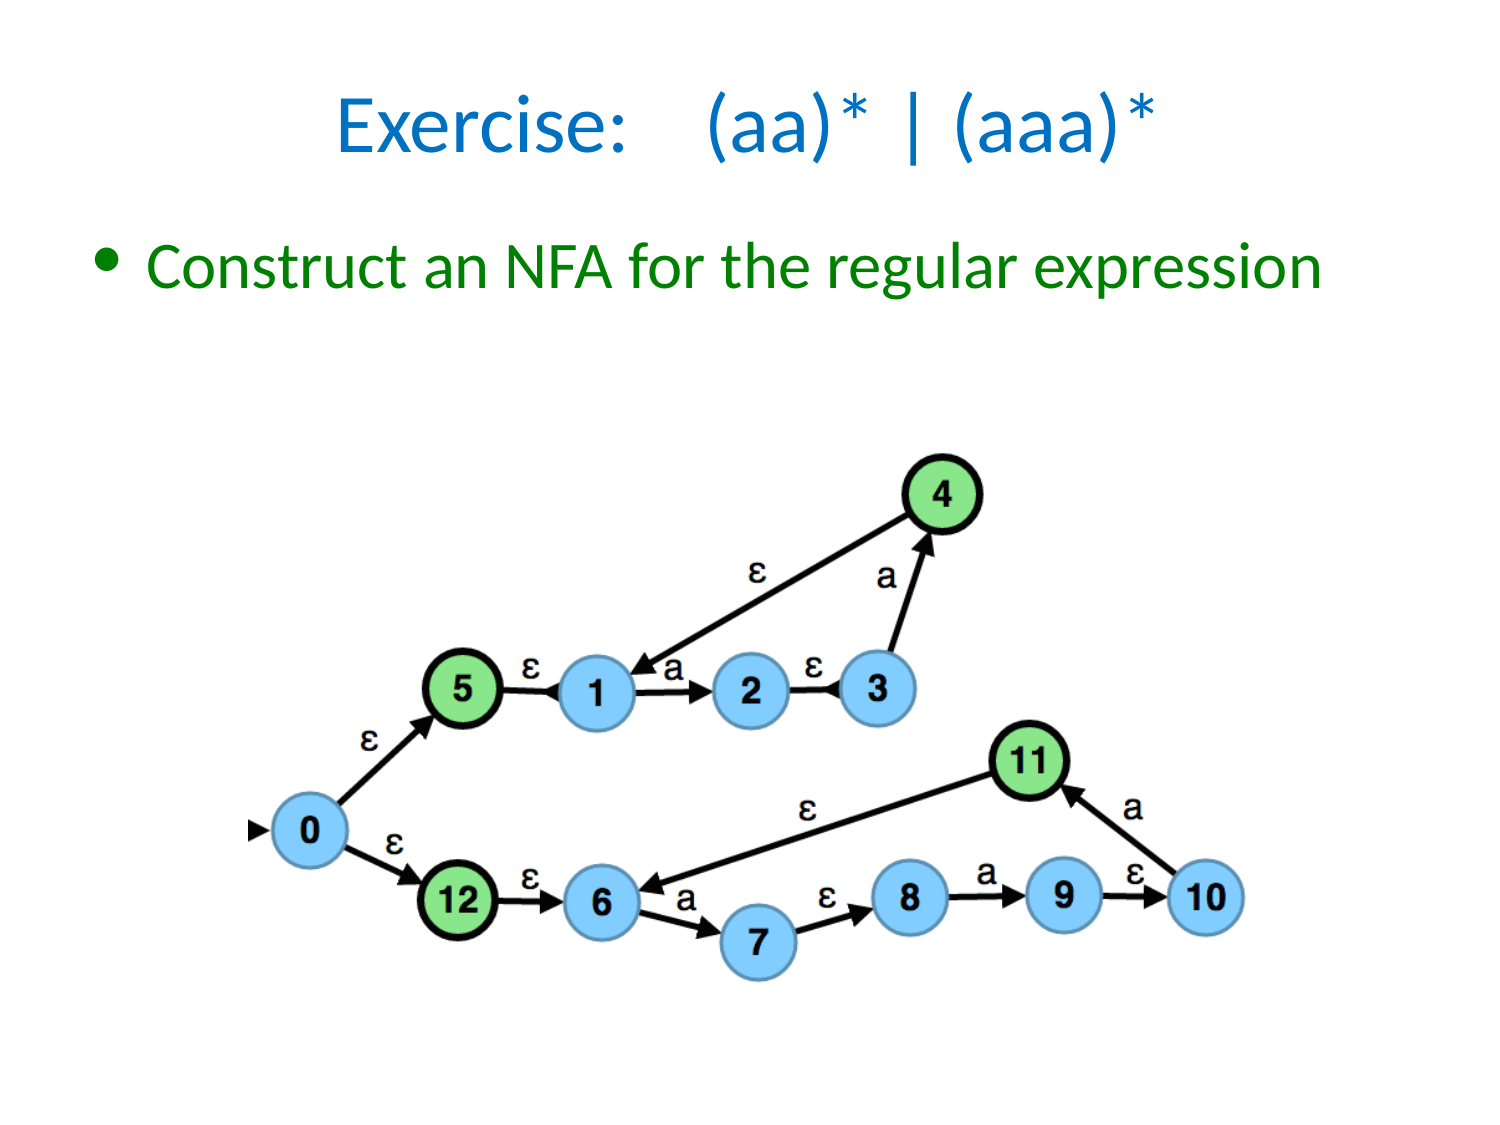

# Exercise: (aa)* | (aaa)*
Construct an NFA for the regular expression